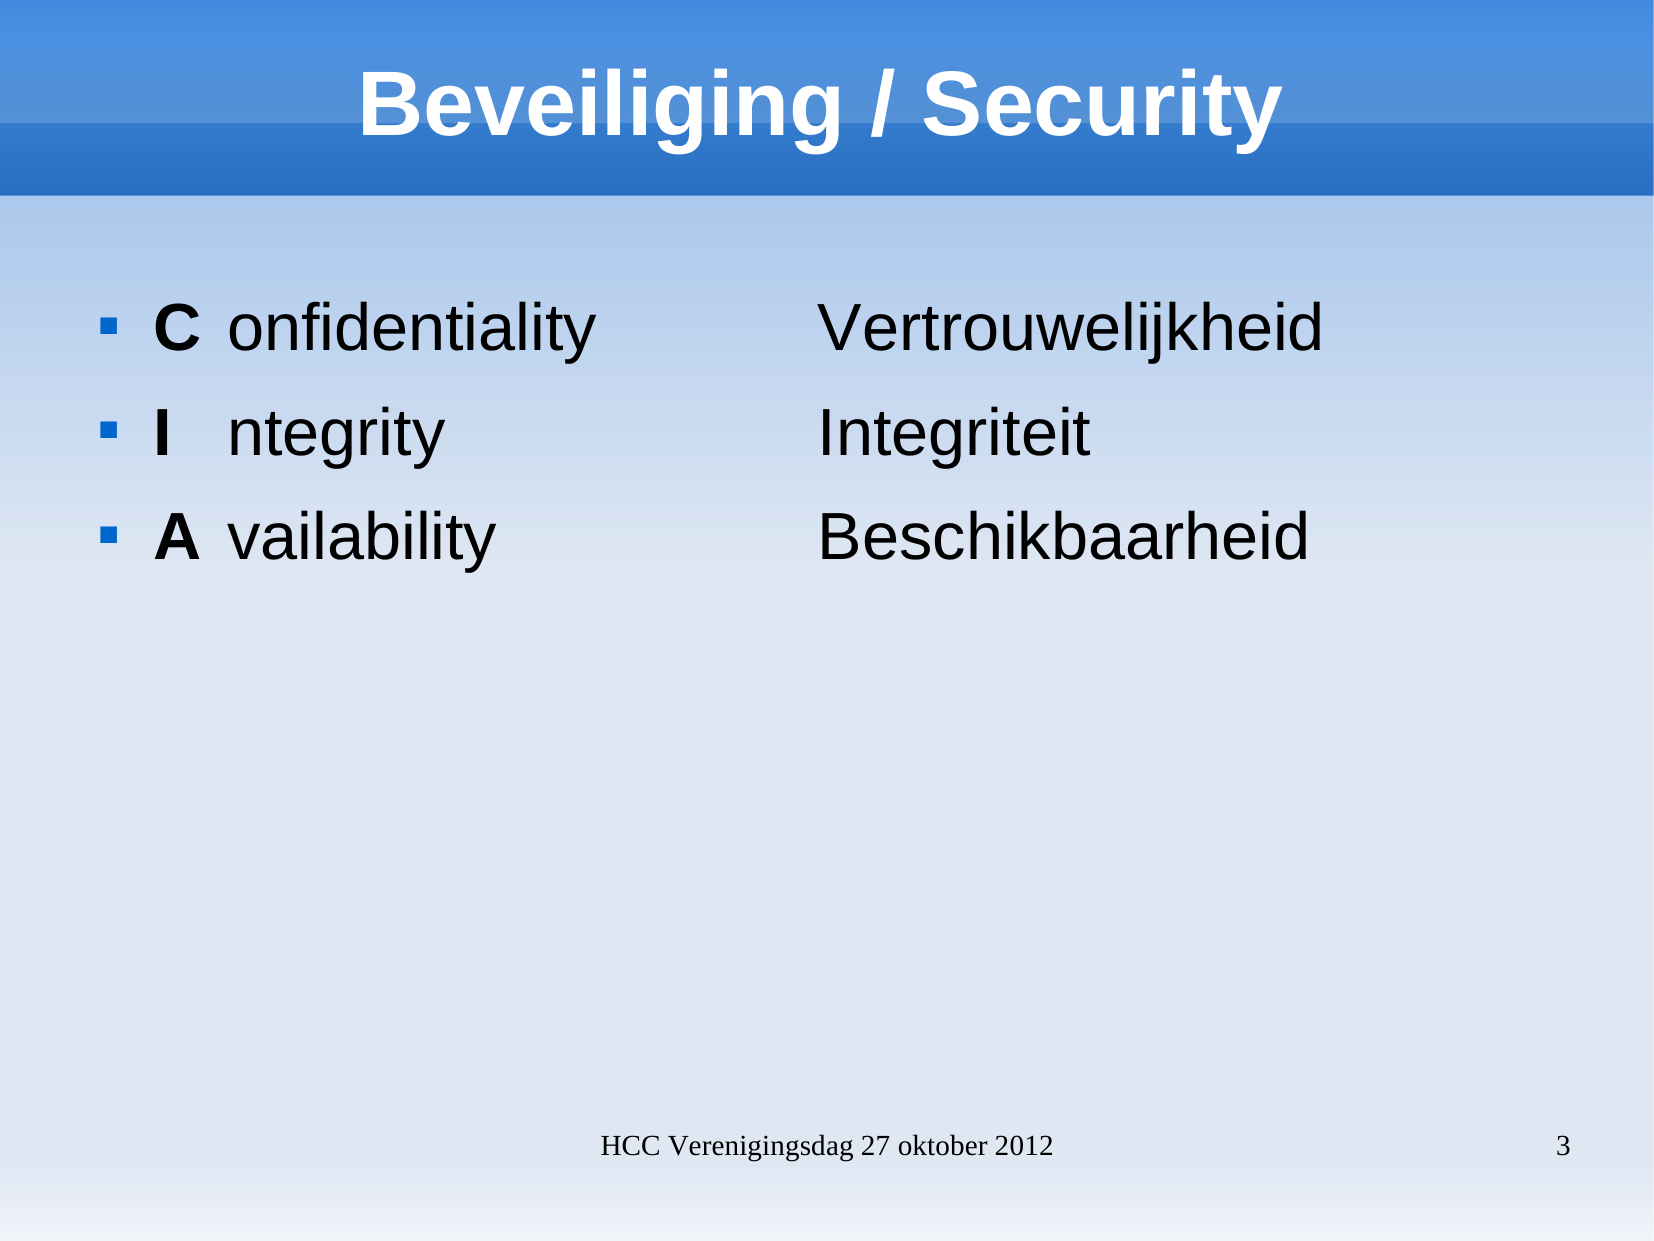

# Beveiliging / Security
C	onfidentiality			Vertrouwelijkheid
I	ntegrity						Integriteit
A	vailability					Beschikbaarheid
HCC Verenigingsdag 27 oktober 2012
3